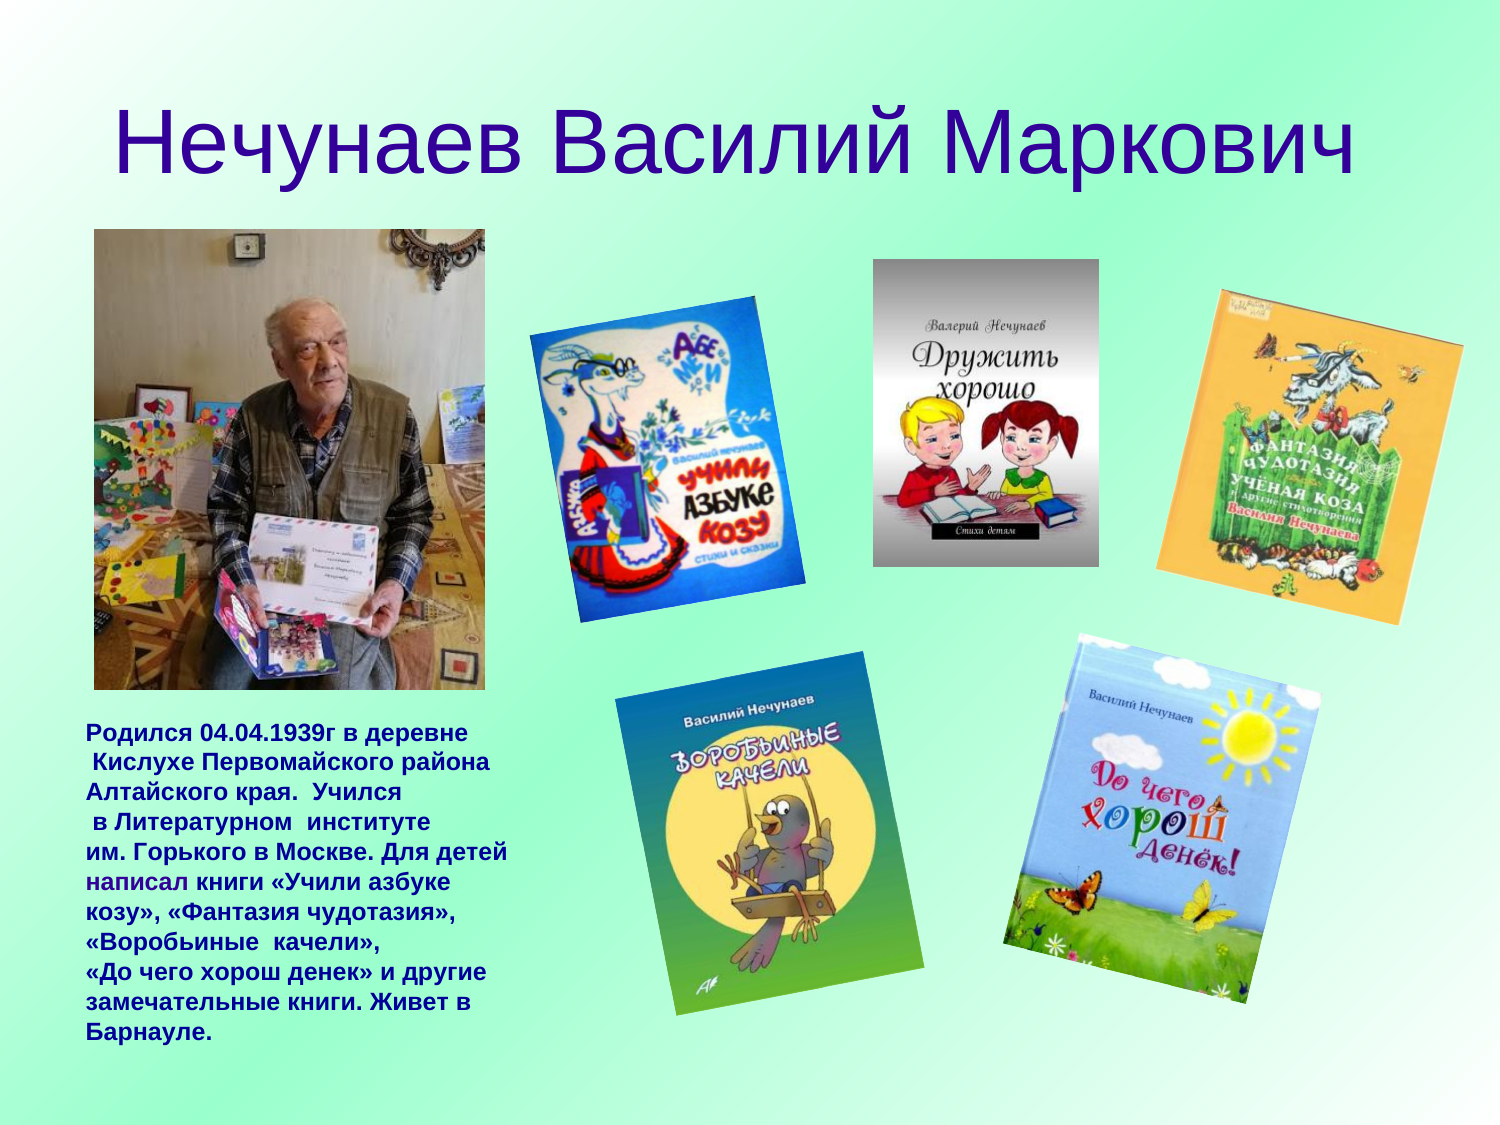

# Нечунаев Василий Маркович
Родился 04.04.1939г в деревне
 Кислухе Первомайского района Алтайского края. Учился
 в Литературном институте им. Горького в Москве. Для детей написал книги «Учили азбуке козу», «Фантазия чудотазия», «Воробьиные качели»,
«До чего хорош денек» и другие замечательные книги. Живет в Барнауле.